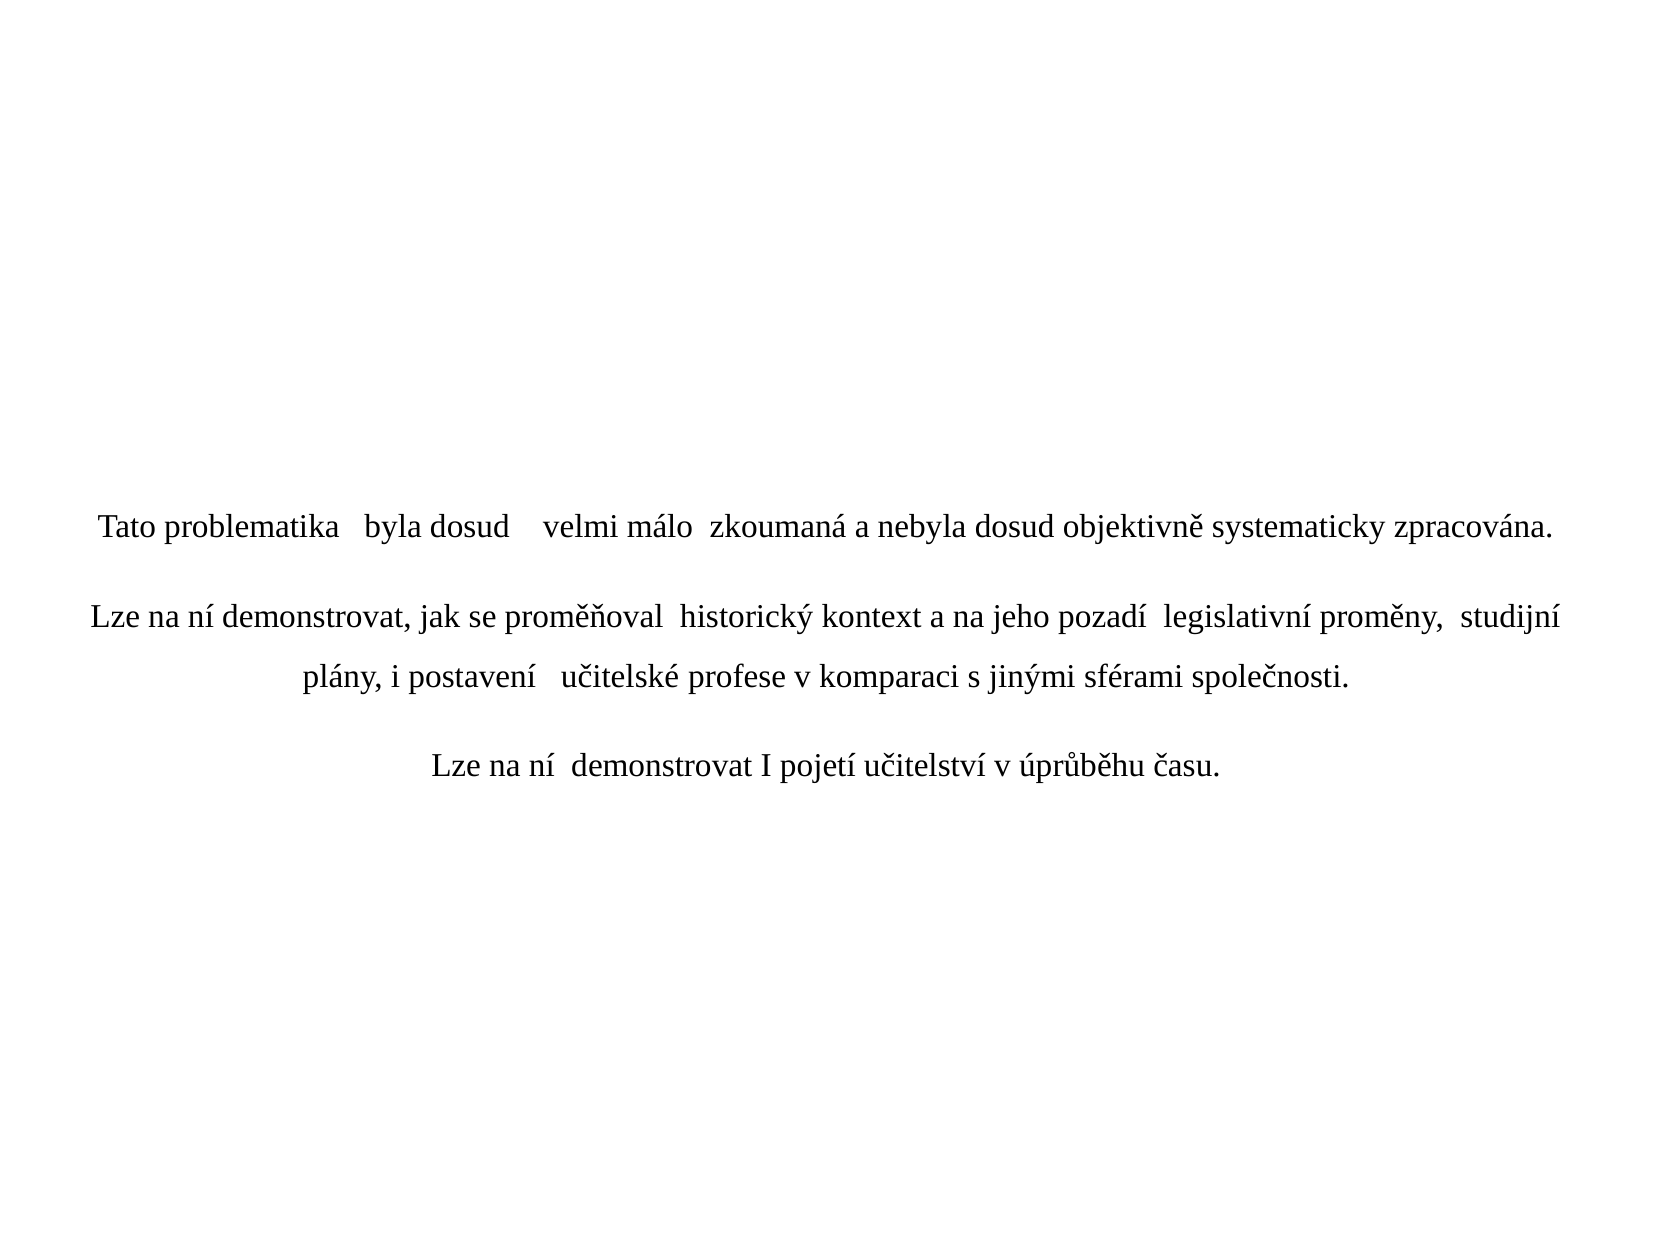

#
Tato problematika byla dosud velmi málo zkoumaná a nebyla dosud objektivně systematicky zpracována.
Lze na ní demonstrovat, jak se proměňoval historický kontext a na jeho pozadí legislativní proměny, studijní plány, i postavení učitelské profese v komparaci s jinými sférami společnosti.
Lze na ní demonstrovat I pojetí učitelství v úprůběhu času.